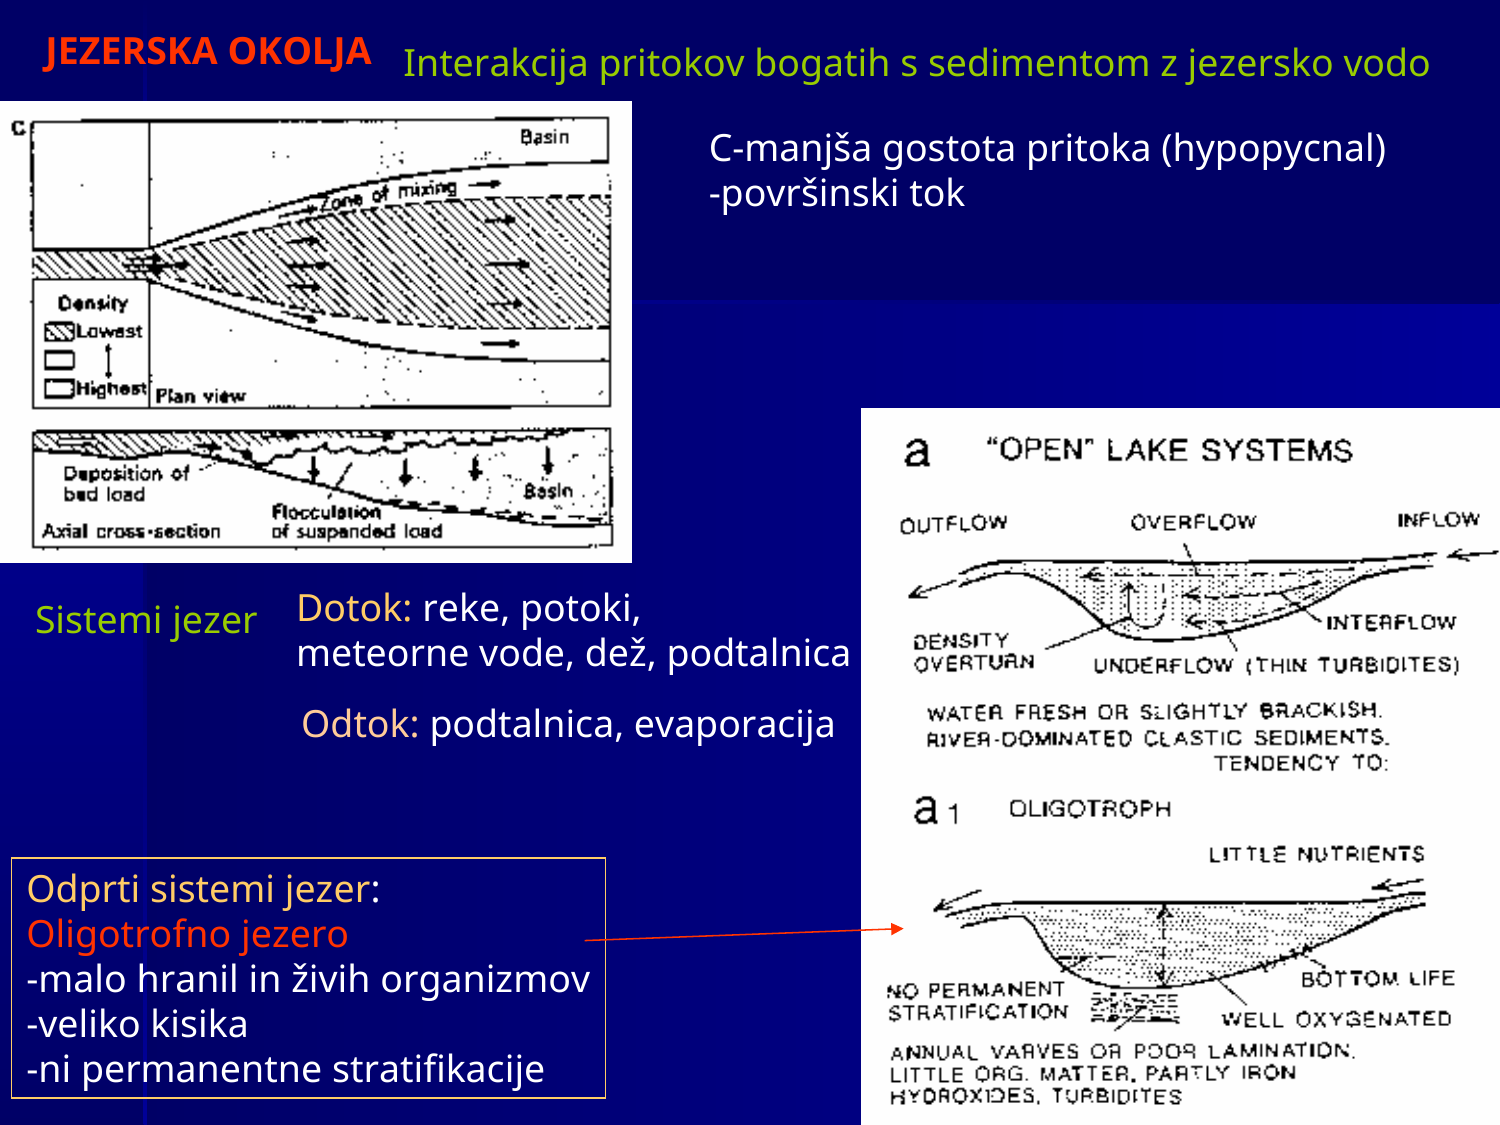

JEZERSKA OKOLJA
Interakcija pritokov bogatih s sedimentom z jezersko vodo
C-manjša gostota pritoka (hypopycnal)
-površinski tok
Dotok: reke, potoki,
meteorne vode, dež, podtalnica
Sistemi jezer
Odtok: podtalnica, evaporacija
Odprti sistemi jezer:
Oligotrofno jezero
-malo hranil in živih organizmov
-veliko kisika
-ni permanentne stratifikacije